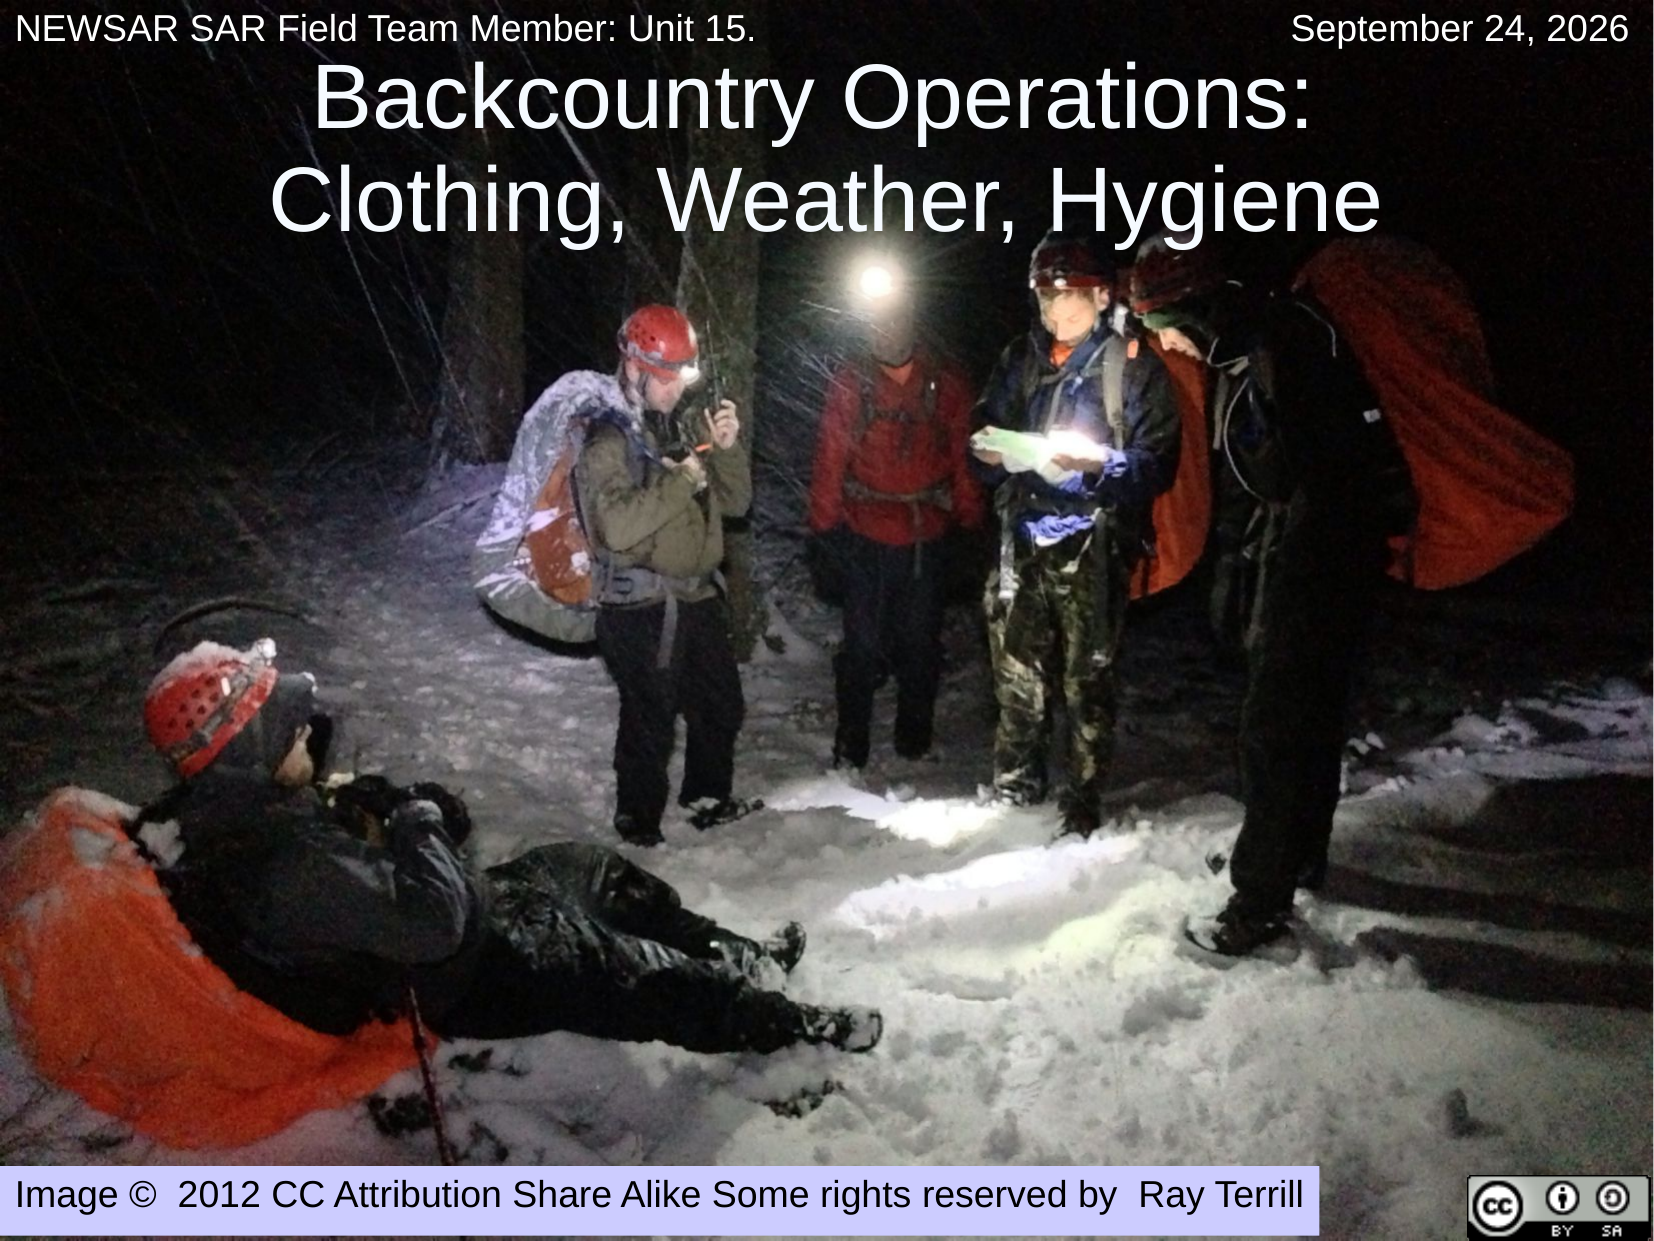

NEWSAR SAR Field Team Member: Unit 15.
# Backcountry Operations: Clothing, Weather, Hygiene
Image © 2012 CC Attribution Share Alike Some rights reserved by Ray Terrill